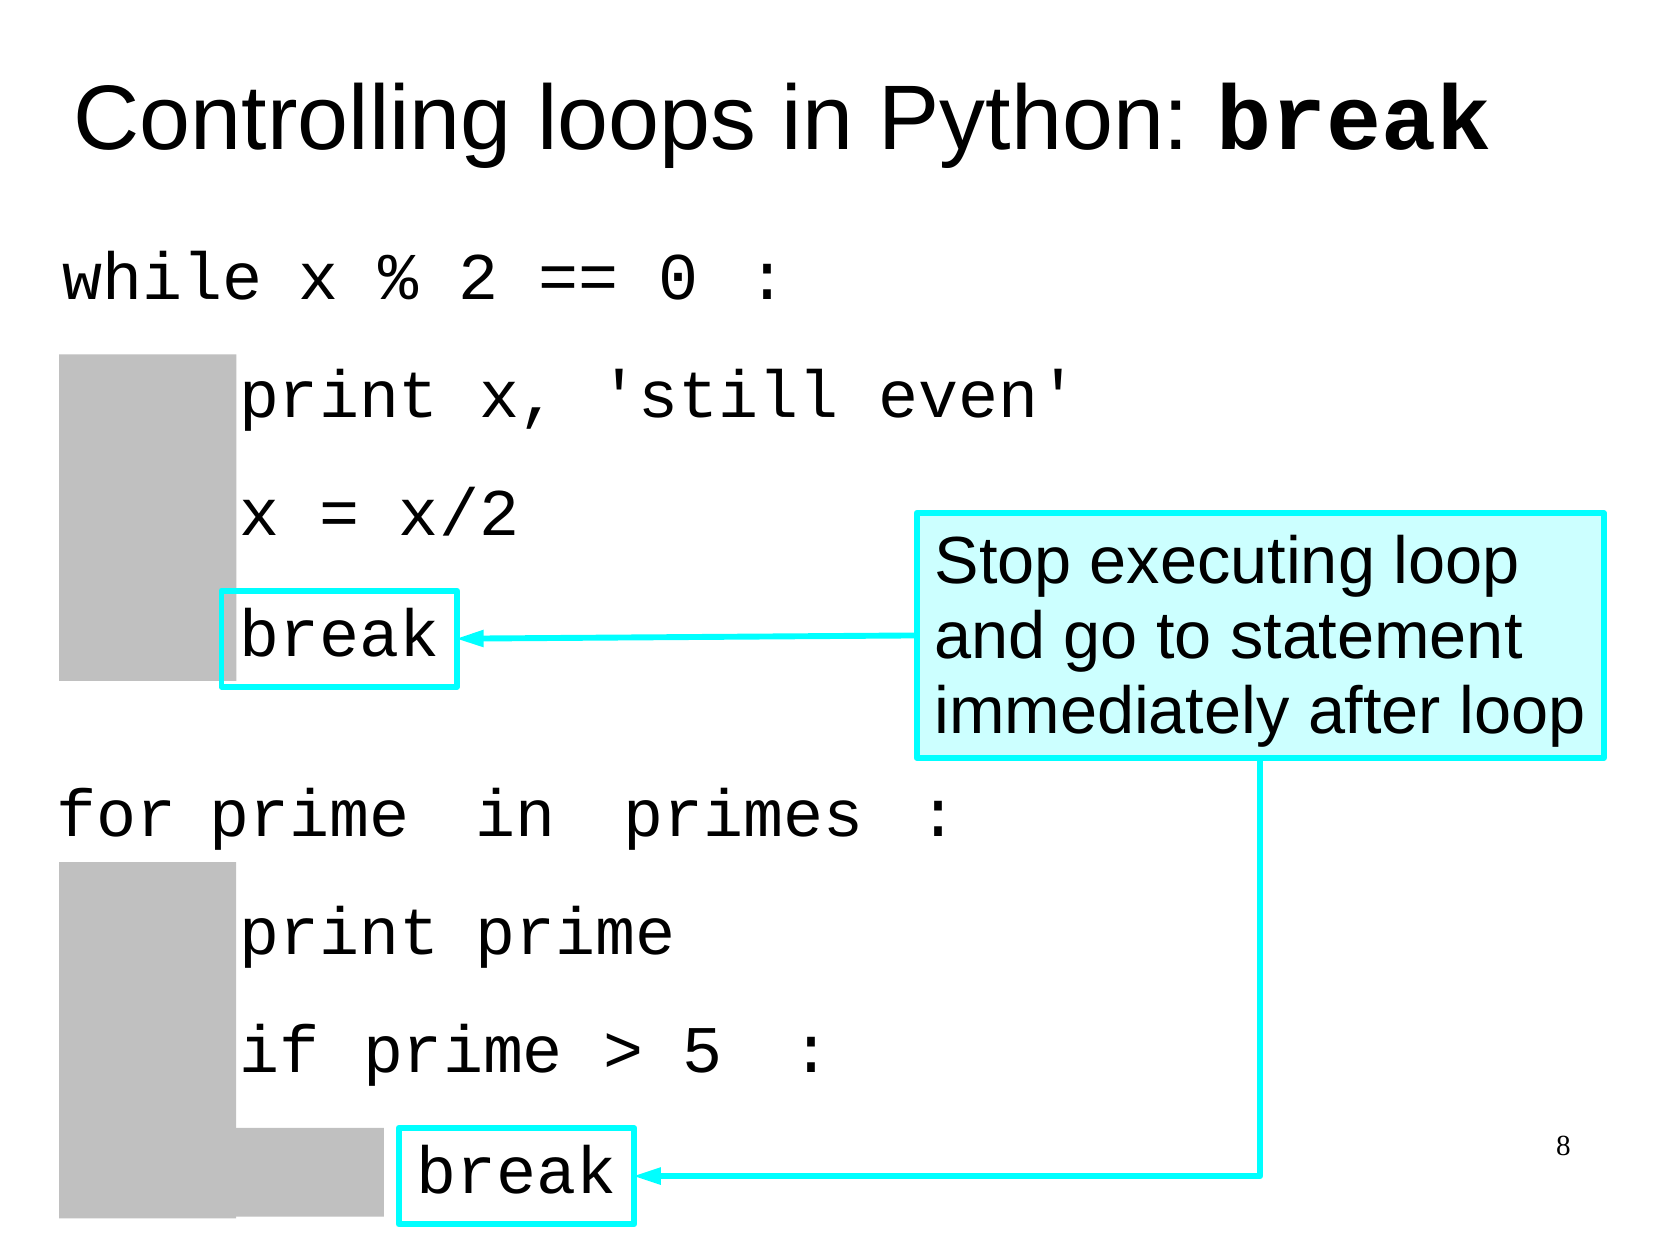

Controlling loops in Python: break
while
x % 2 == 0
:
print x, 'still even'
x = x/2
Stop executing loop
and go to statement
immediately after loop
break
for
prime
in
primes
:
print
prime
if
prime > 5
:
break
8